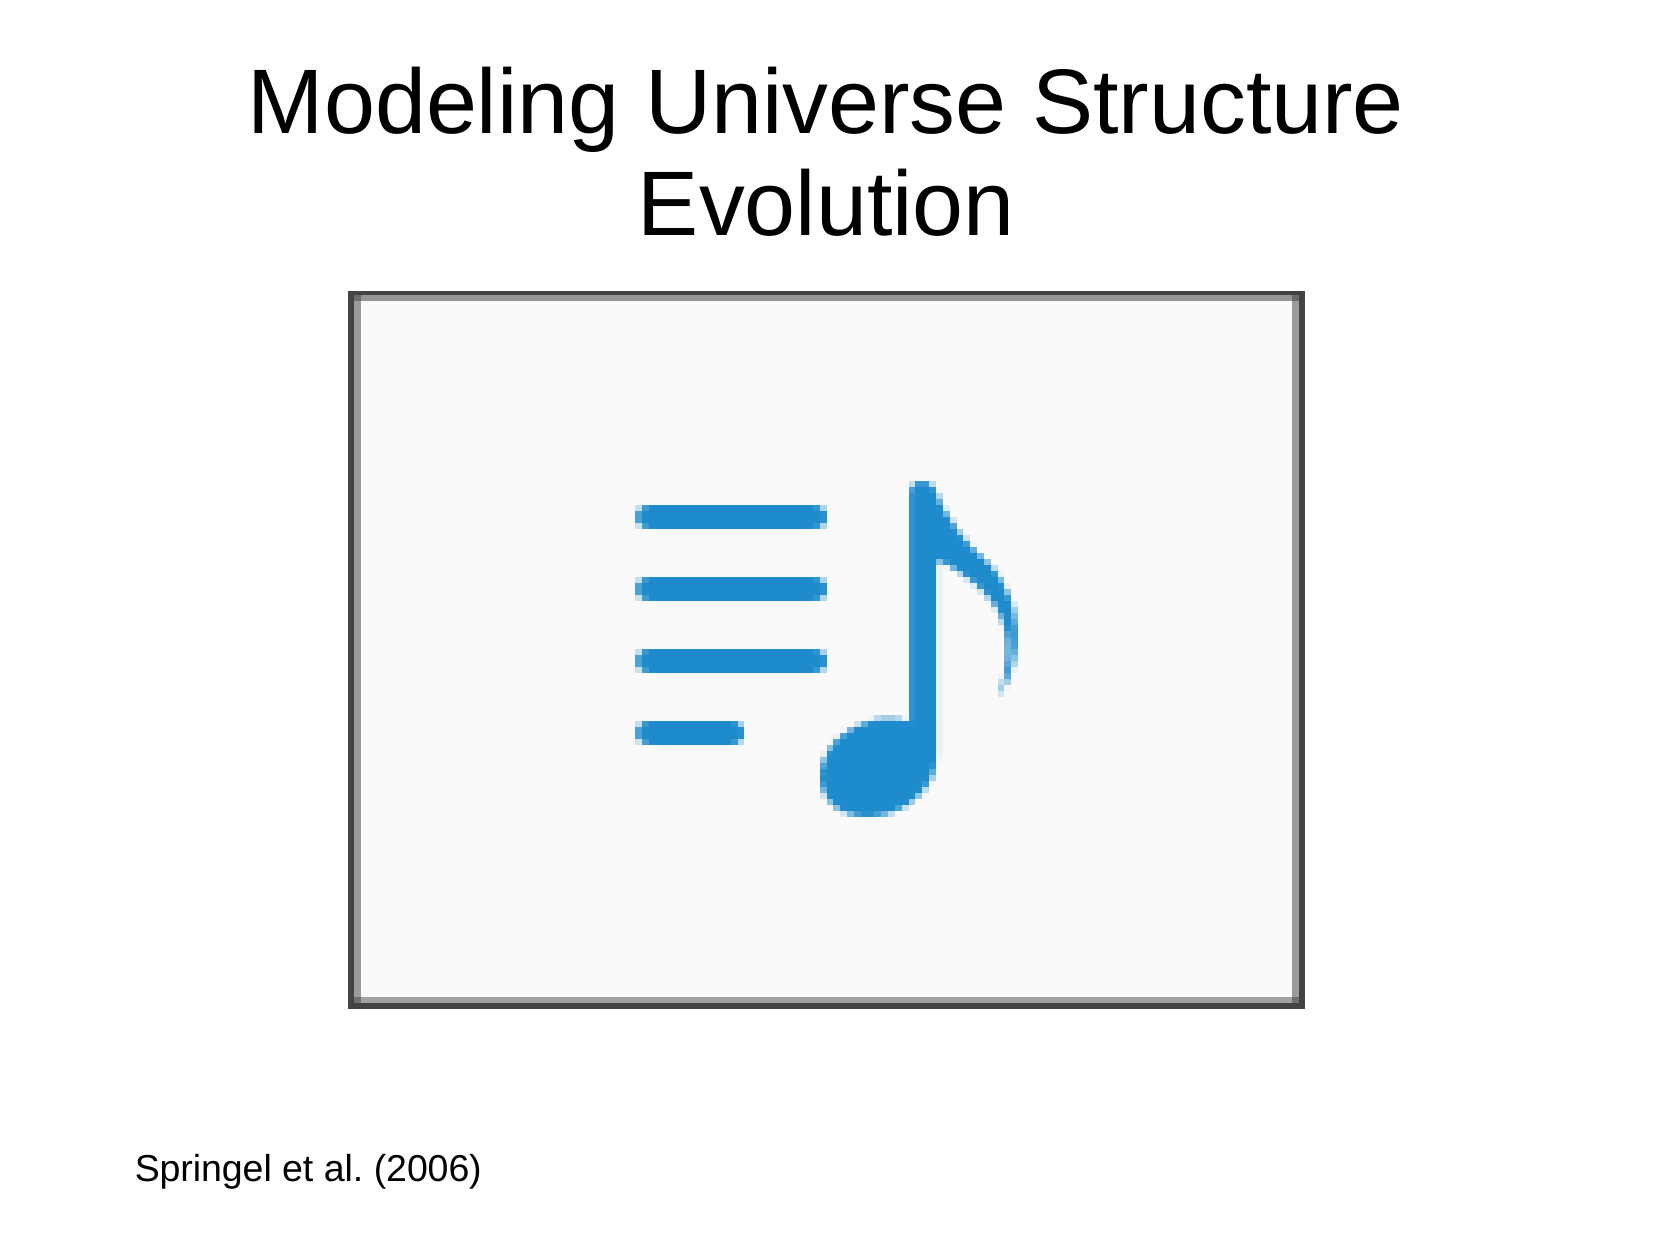

# Modeling Universe Structure Evolution
Springel et al. (2006)